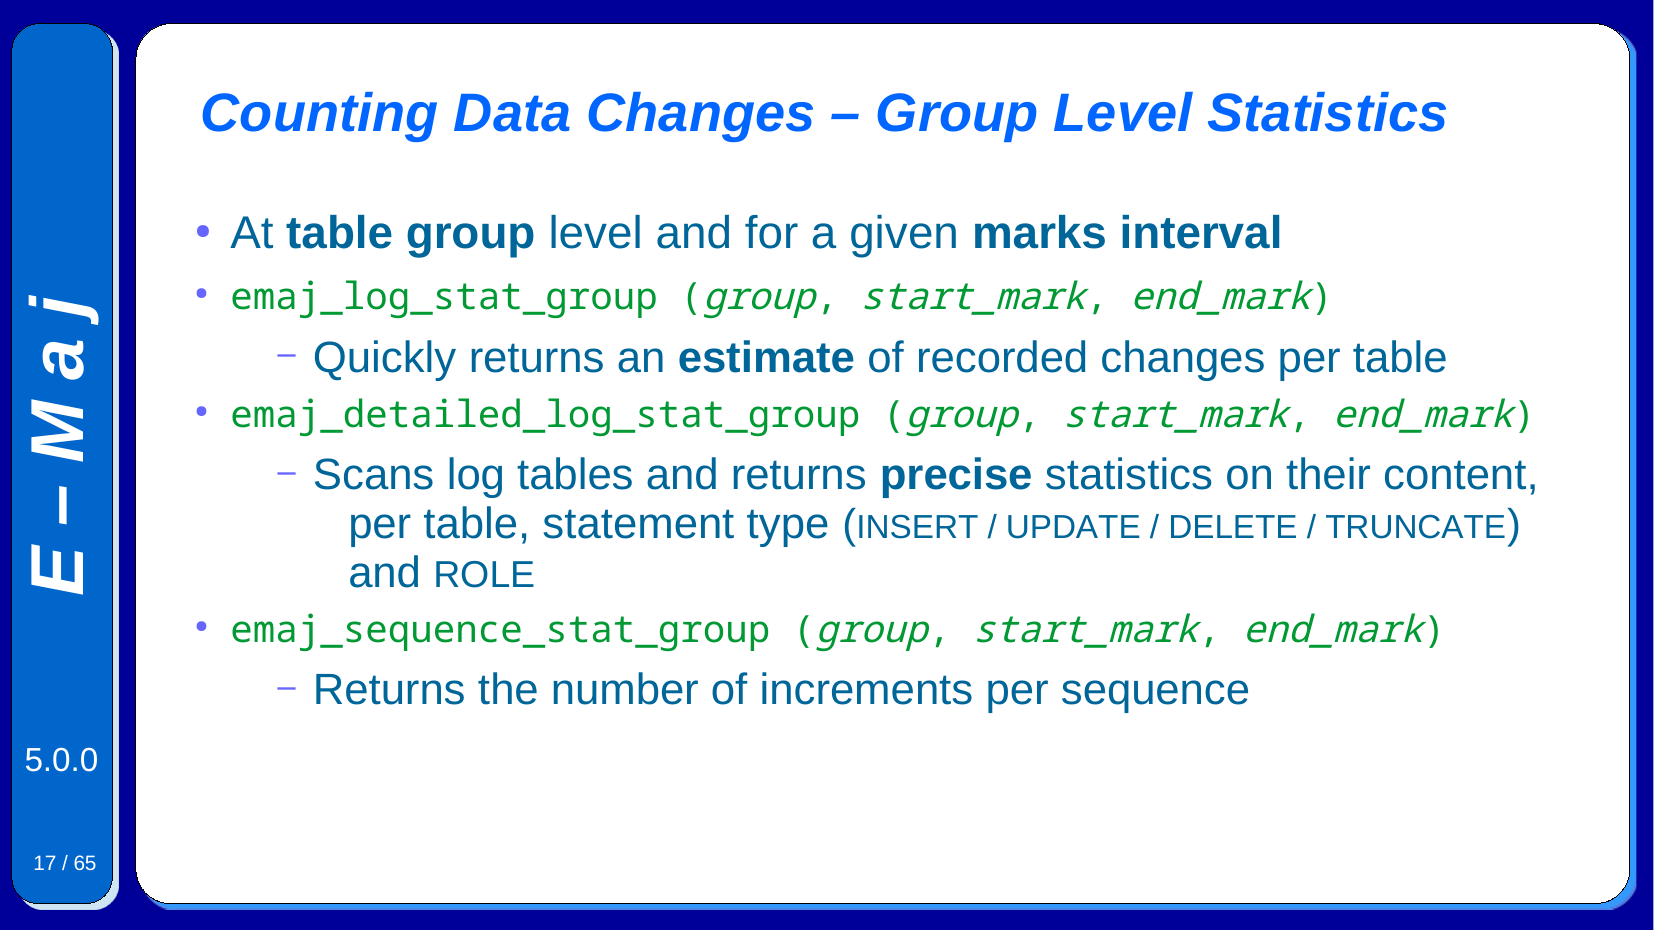

# Counting Data Changes – Group Level Statistics
At table group level and for a given marks interval
emaj_log_stat_group (group, start_mark, end_mark)
Quickly returns an estimate of recorded changes per table
emaj_detailed_log_stat_group (group, start_mark, end_mark)
Scans log tables and returns precise statistics on their content, per table, statement type (INSERT / UPDATE / DELETE / TRUNCATE) and ROLE
emaj_sequence_stat_group (group, start_mark, end_mark)
Returns the number of increments per sequence